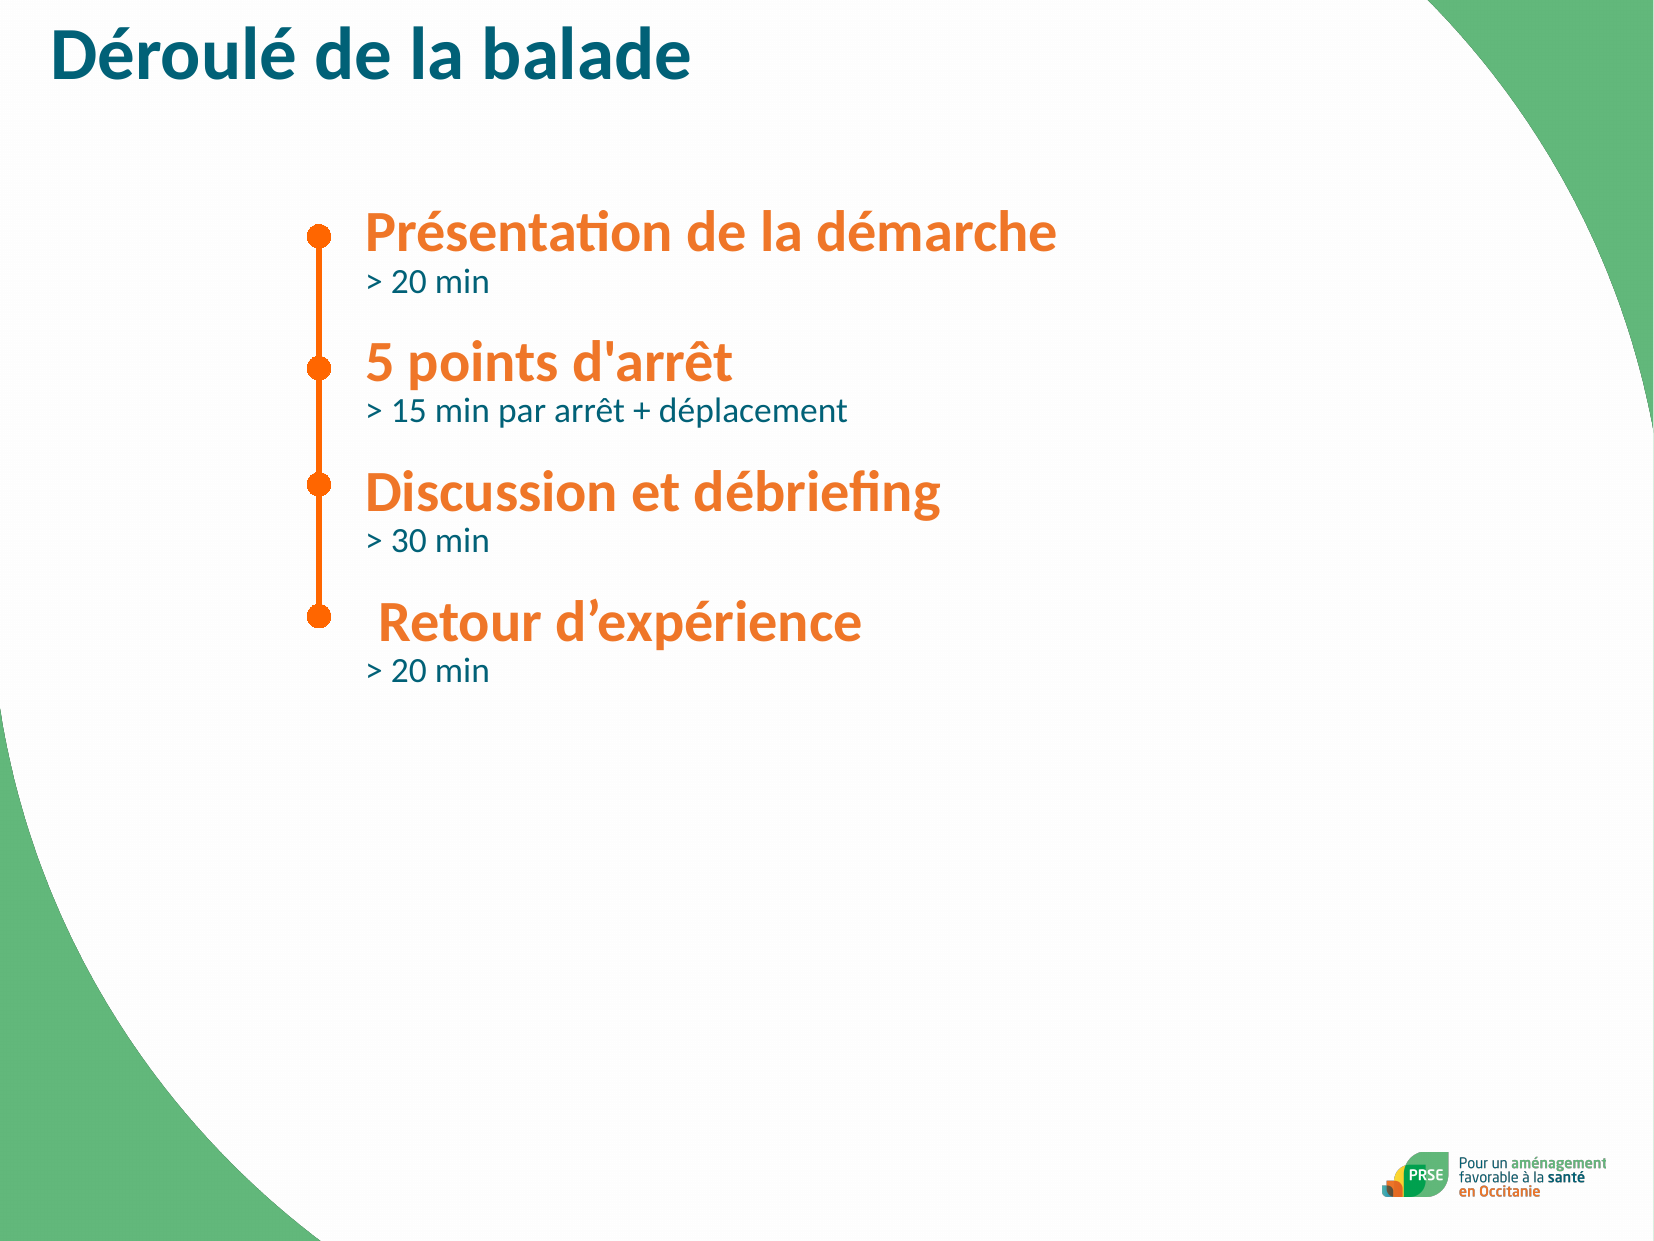

Déroulé de la balade
Présentation de la démarche
> 20 min
5 points d'arrêt
> 15 min par arrêt + déplacement
Discussion et débriefing
> 30 min
 Retour d’expérience
> 20 min